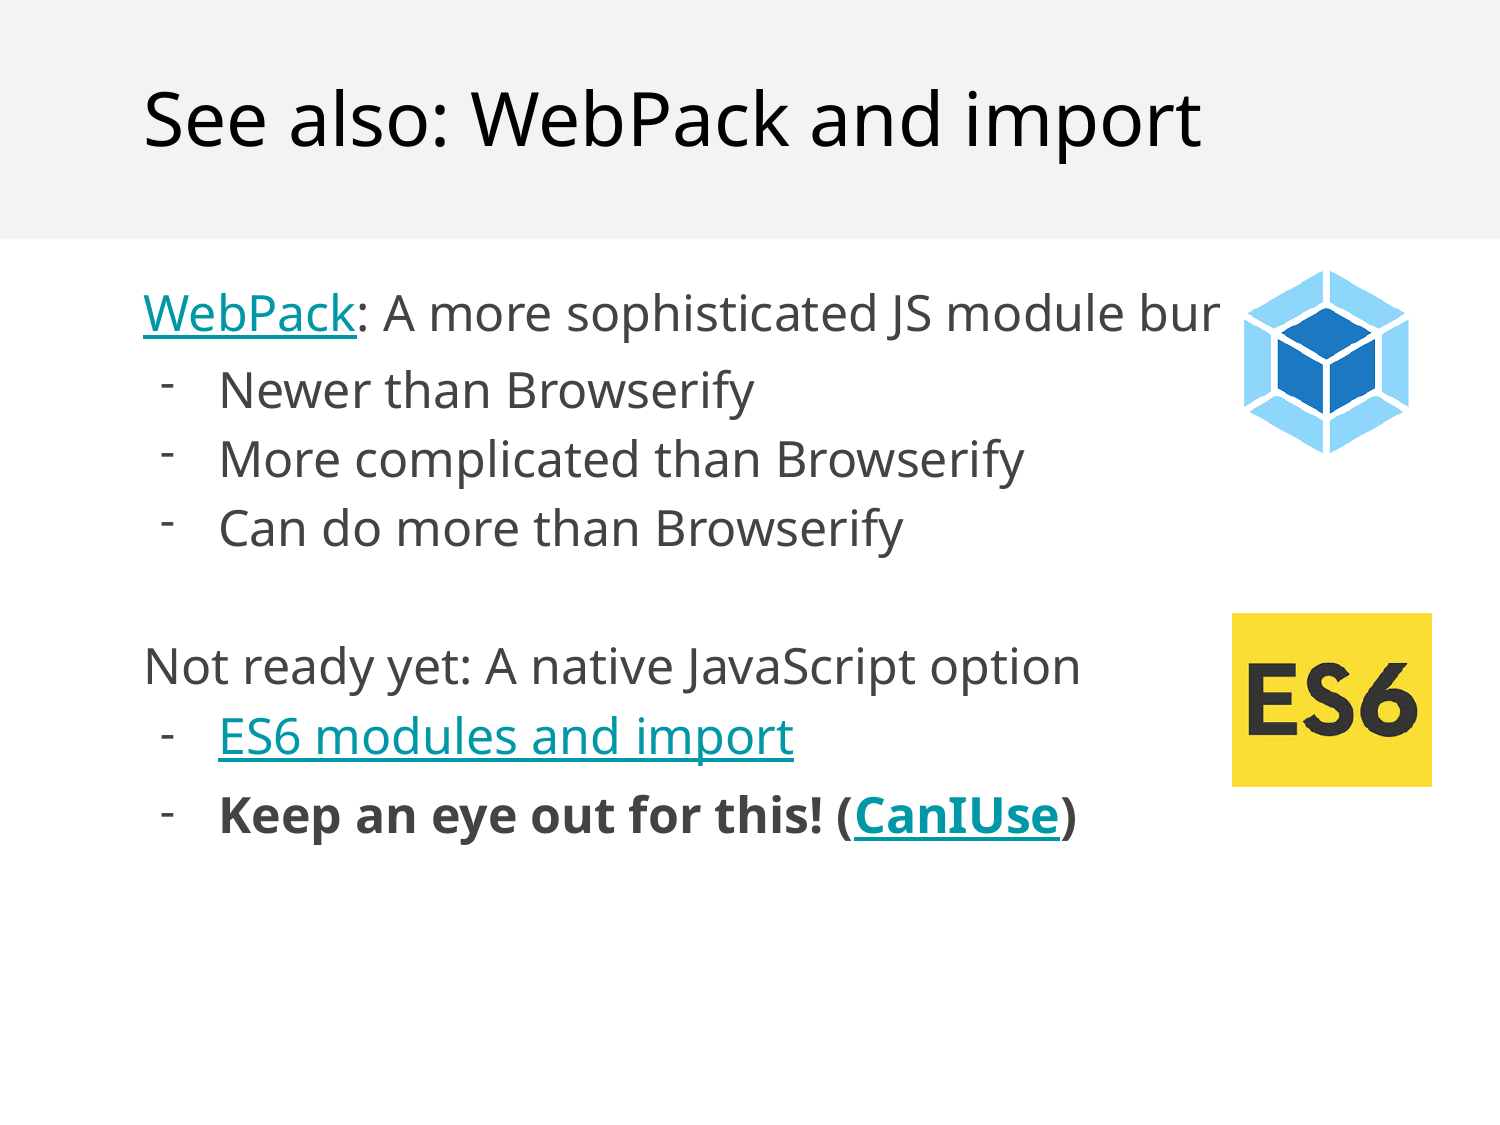

# See also: WebPack and import
WebPack: A more sophisticated JS module bundler
Newer than Browserify
More complicated than Browserify
Can do more than Browserify
Not ready yet: A native JavaScript option
ES6 modules and import
Keep an eye out for this! (CanIUse)